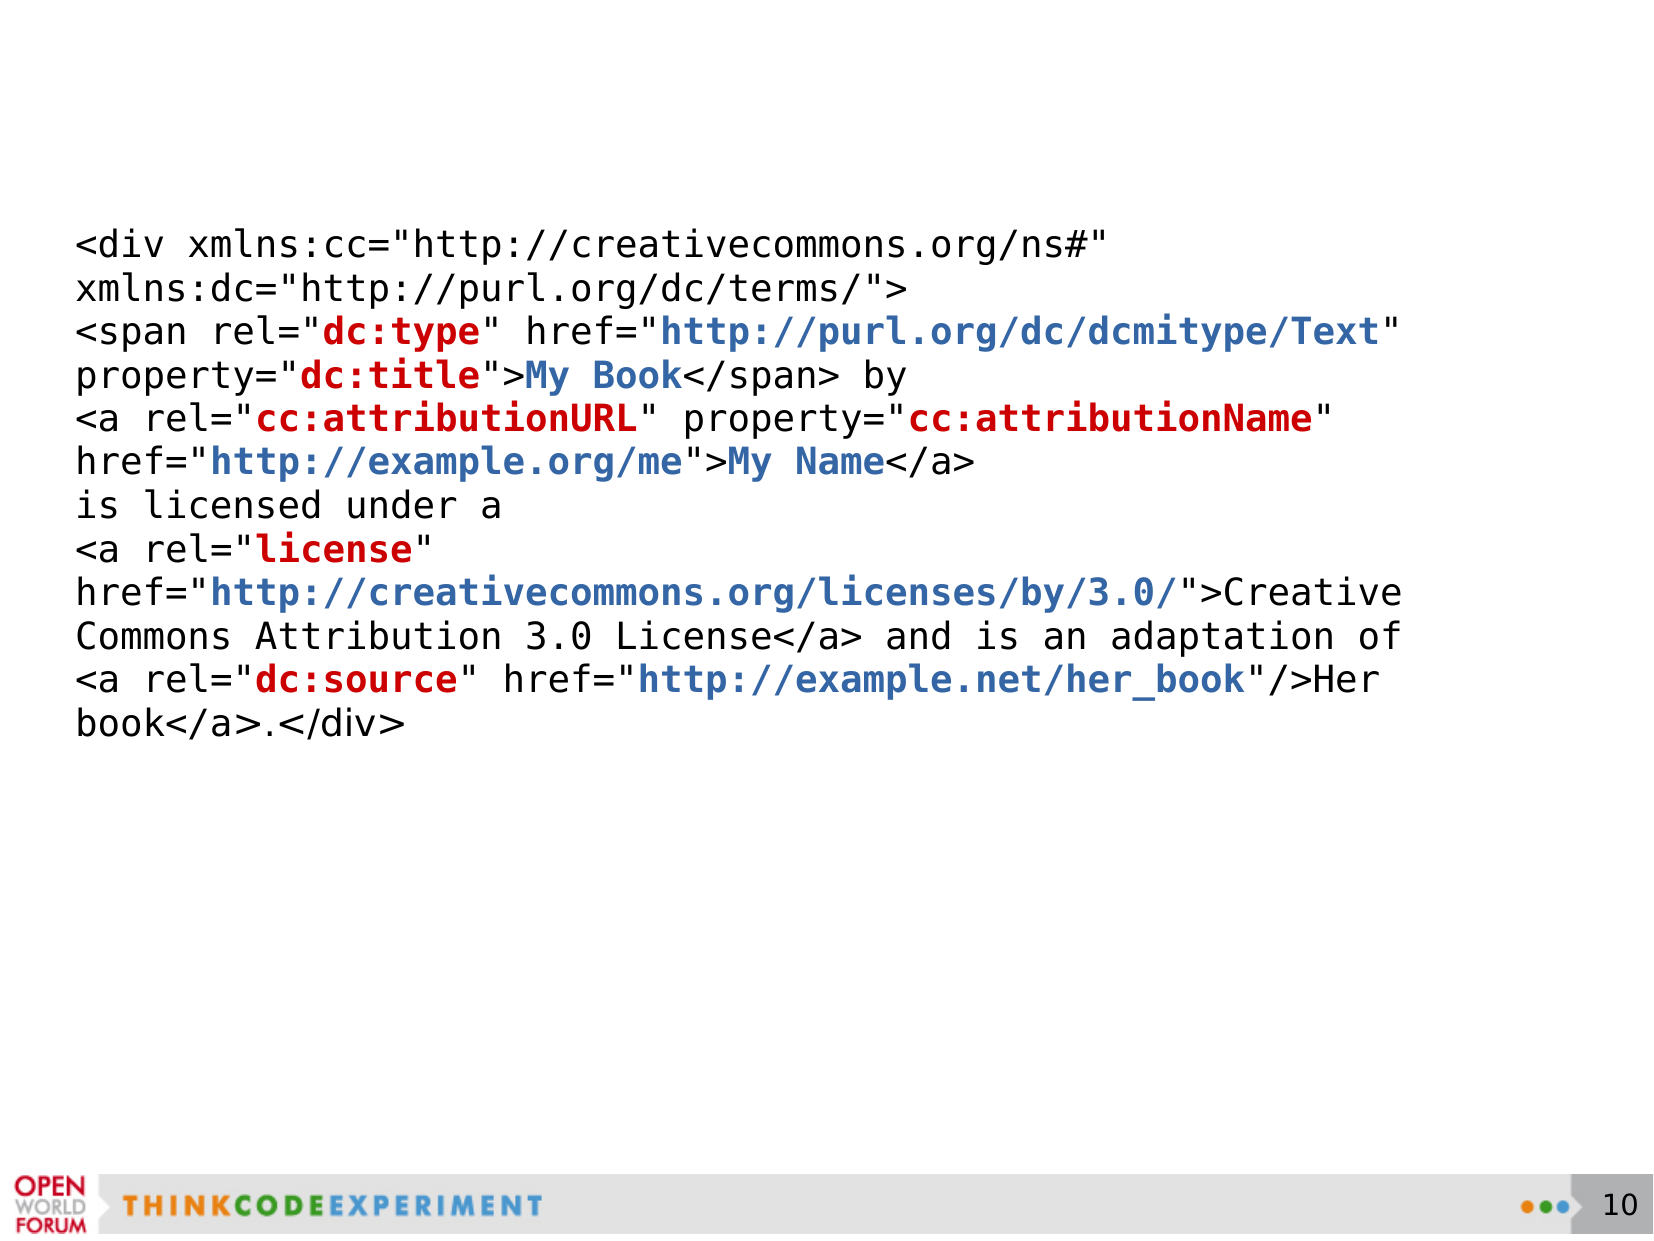

# <div xmlns:cc="http://creativecommons.org/ns#" xmlns:dc="http://purl.org/dc/terms/"> <span rel="dc:type" href="http://purl.org/dc/dcmitype/Text" property="dc:title">My Book</span> by <a rel="cc:attributionURL" property="cc:attributionName" href="http://example.org/me">My Name</a> is licensed under a <a rel="license" href="http://creativecommons.org/licenses/by/3.0/">Creative Commons Attribution 3.0 License</a> and is an adaptation of <a rel="dc:source" href="http://example.net/her_book"/>Her book</a>.</div>